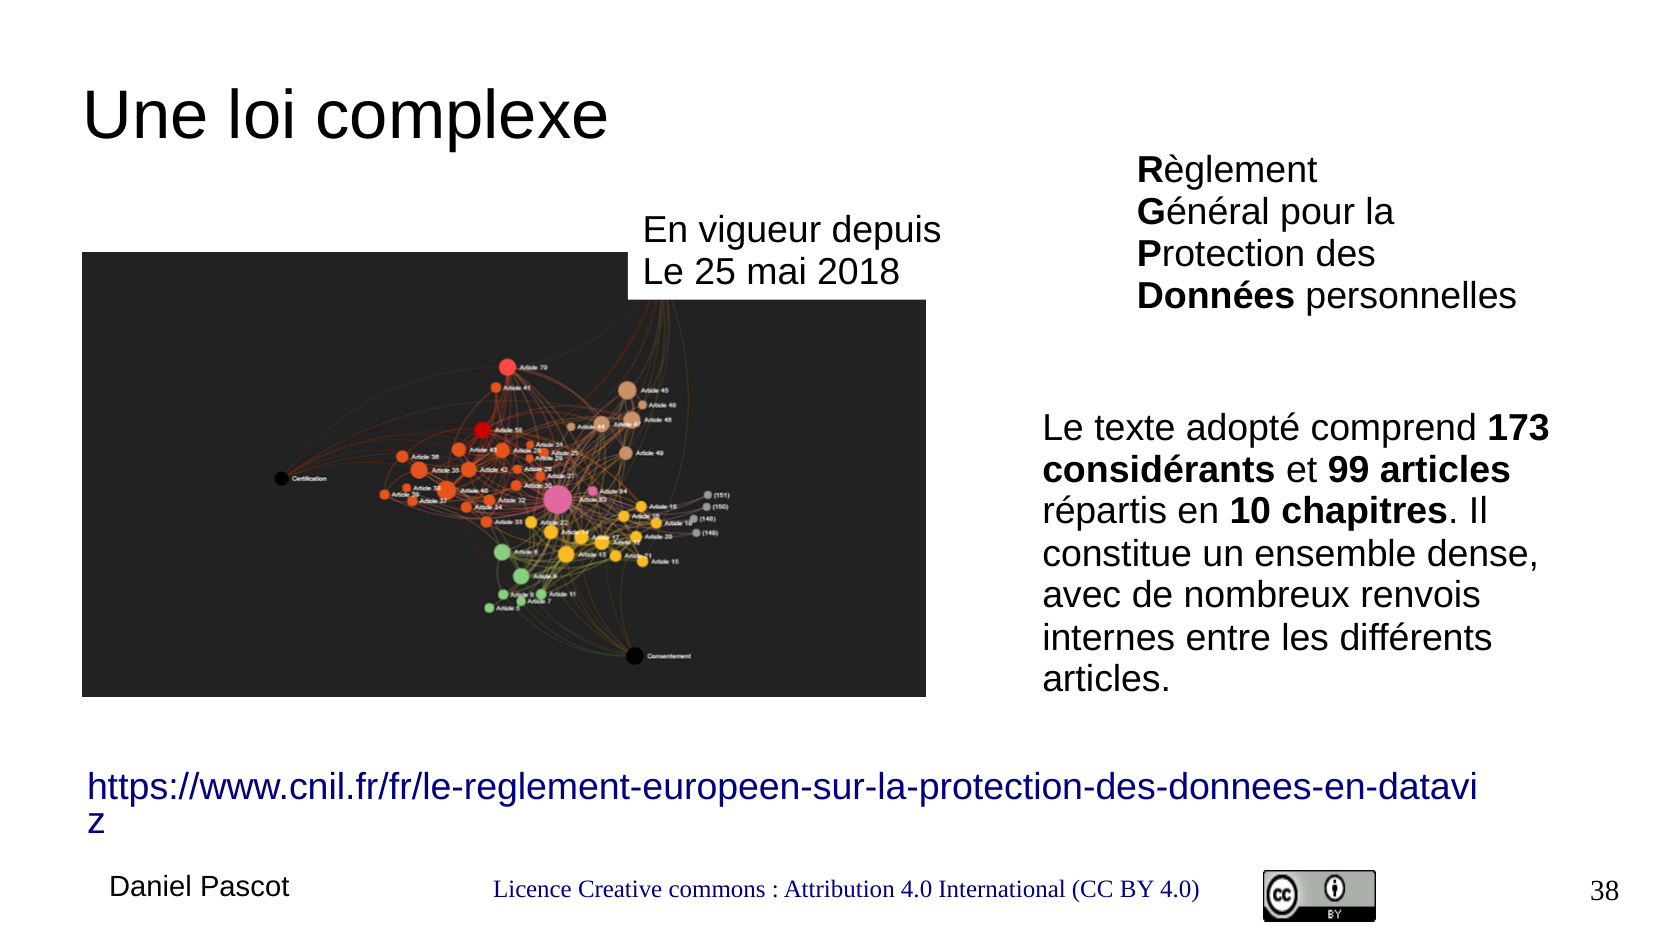

# Une loi complexe
Règlement
Général pour la Protection des
Données personnelles
En vigueur depuis
Le 25 mai 2018
Le texte adopté comprend 173 considérants et 99 articles répartis en 10 chapitres. Il constitue un ensemble dense, avec de nombreux renvois internes entre les différents articles.
https://www.cnil.fr/fr/le-reglement-europeen-sur-la-protection-des-donnees-en-dataviz
38